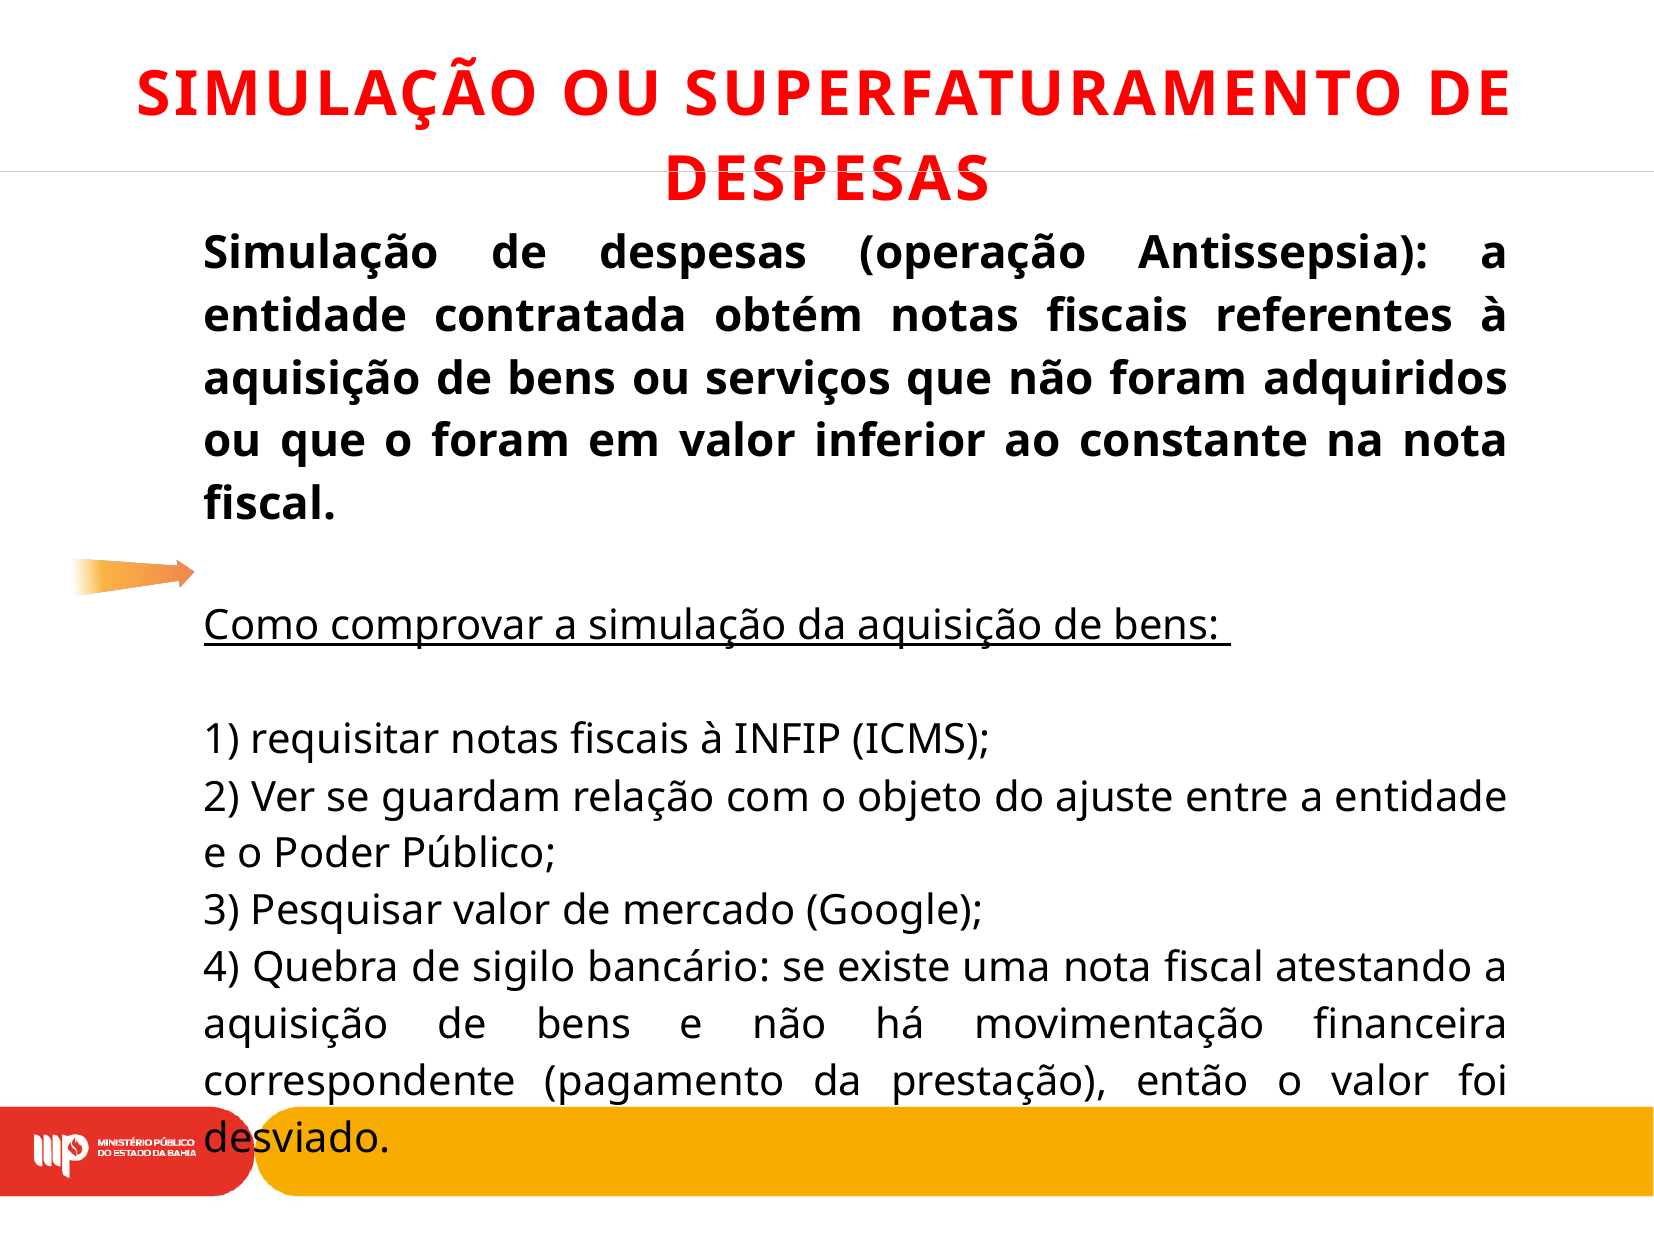

SIMULAÇÃO OU SUPERFATURAMENTO DE DESPESAS
Simulação de despesas (operação Antissepsia): a entidade contratada obtém notas fiscais referentes à aquisição de bens ou serviços que não foram adquiridos ou que o foram em valor inferior ao constante na nota fiscal.
Como comprovar a simulação da aquisição de bens:
1) requisitar notas fiscais à INFIP (ICMS);
2) Ver se guardam relação com o objeto do ajuste entre a entidade e o Poder Público;
3) Pesquisar valor de mercado (Google);
4) Quebra de sigilo bancário: se existe uma nota fiscal atestando a aquisição de bens e não há movimentação financeira correspondente (pagamento da prestação), então o valor foi desviado.